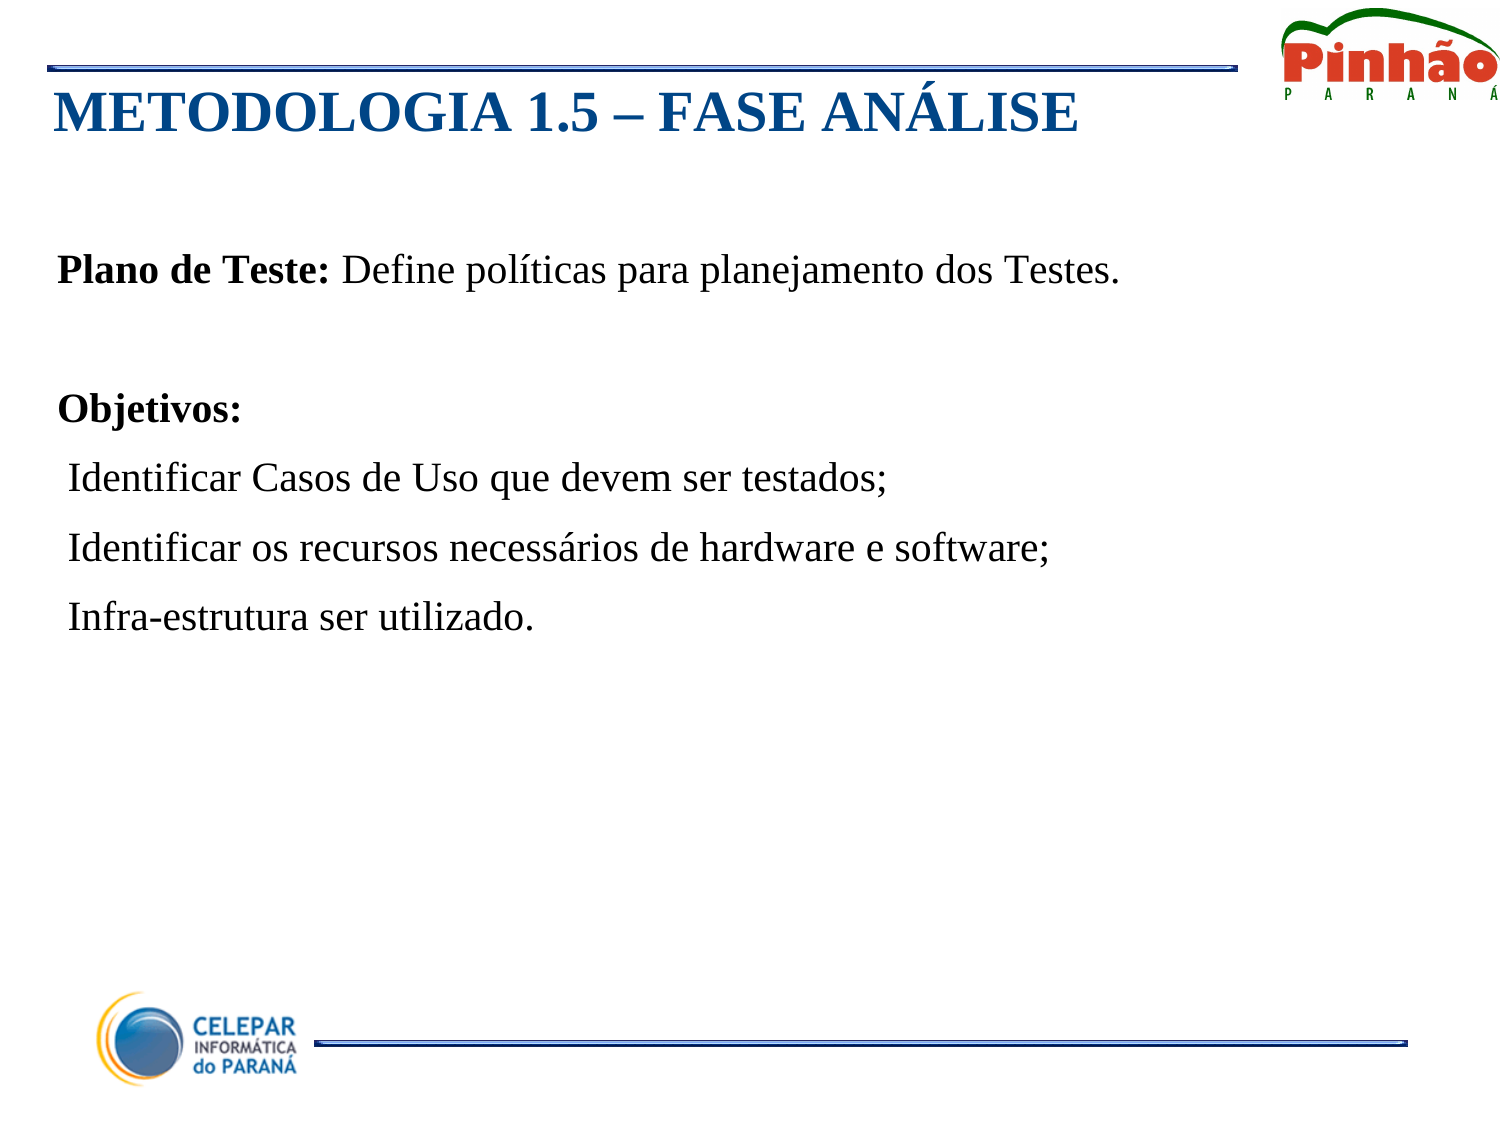

METODOLOGIA 1.5 – FASE ANÁLISE
Plano de Teste: Define políticas para planejamento dos Testes.
Objetivos:
 Identificar Casos de Uso que devem ser testados;
 Identificar os recursos necessários de hardware e software;
 Infra-estrutura ser utilizado.